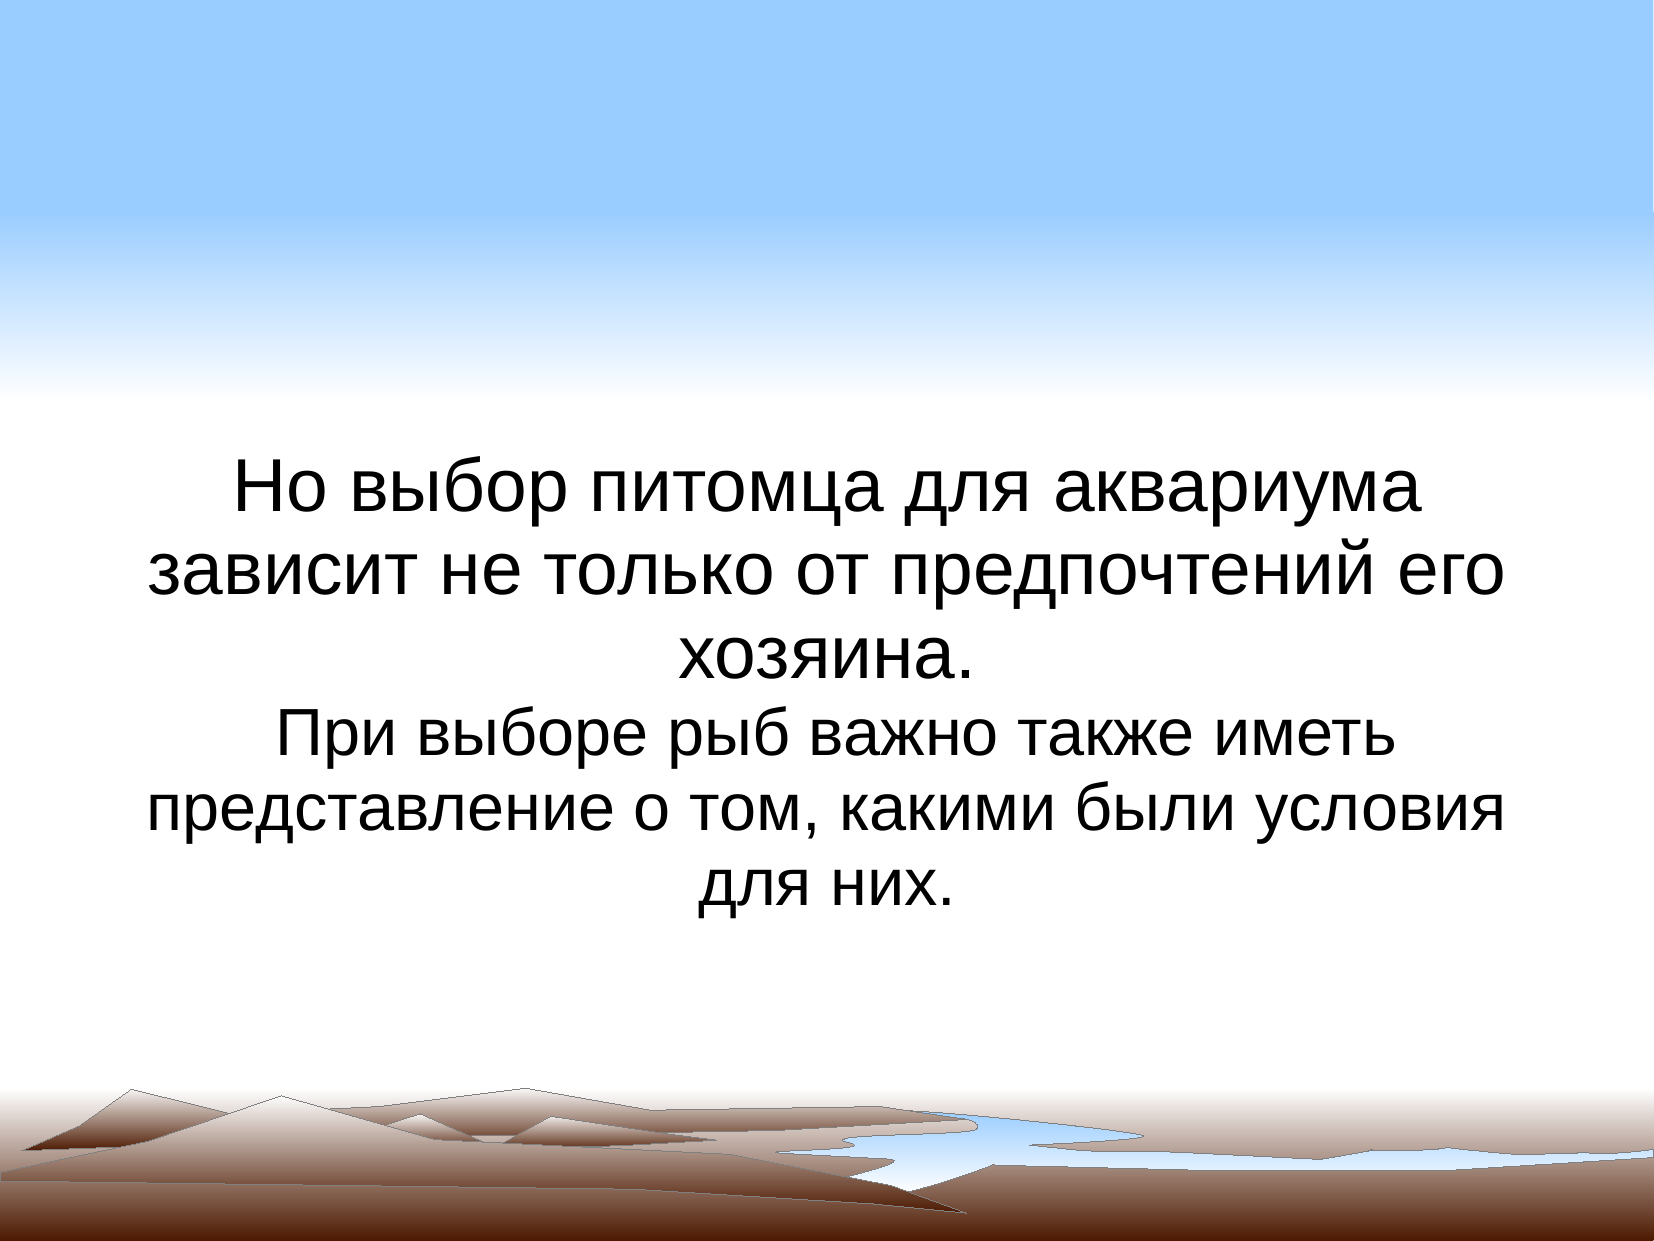

#
Но выбор питомца для аквариума зависит не только от предпочтений его хозяина.
 При выборе рыб важно также иметь представление о том, какими были условия для них.